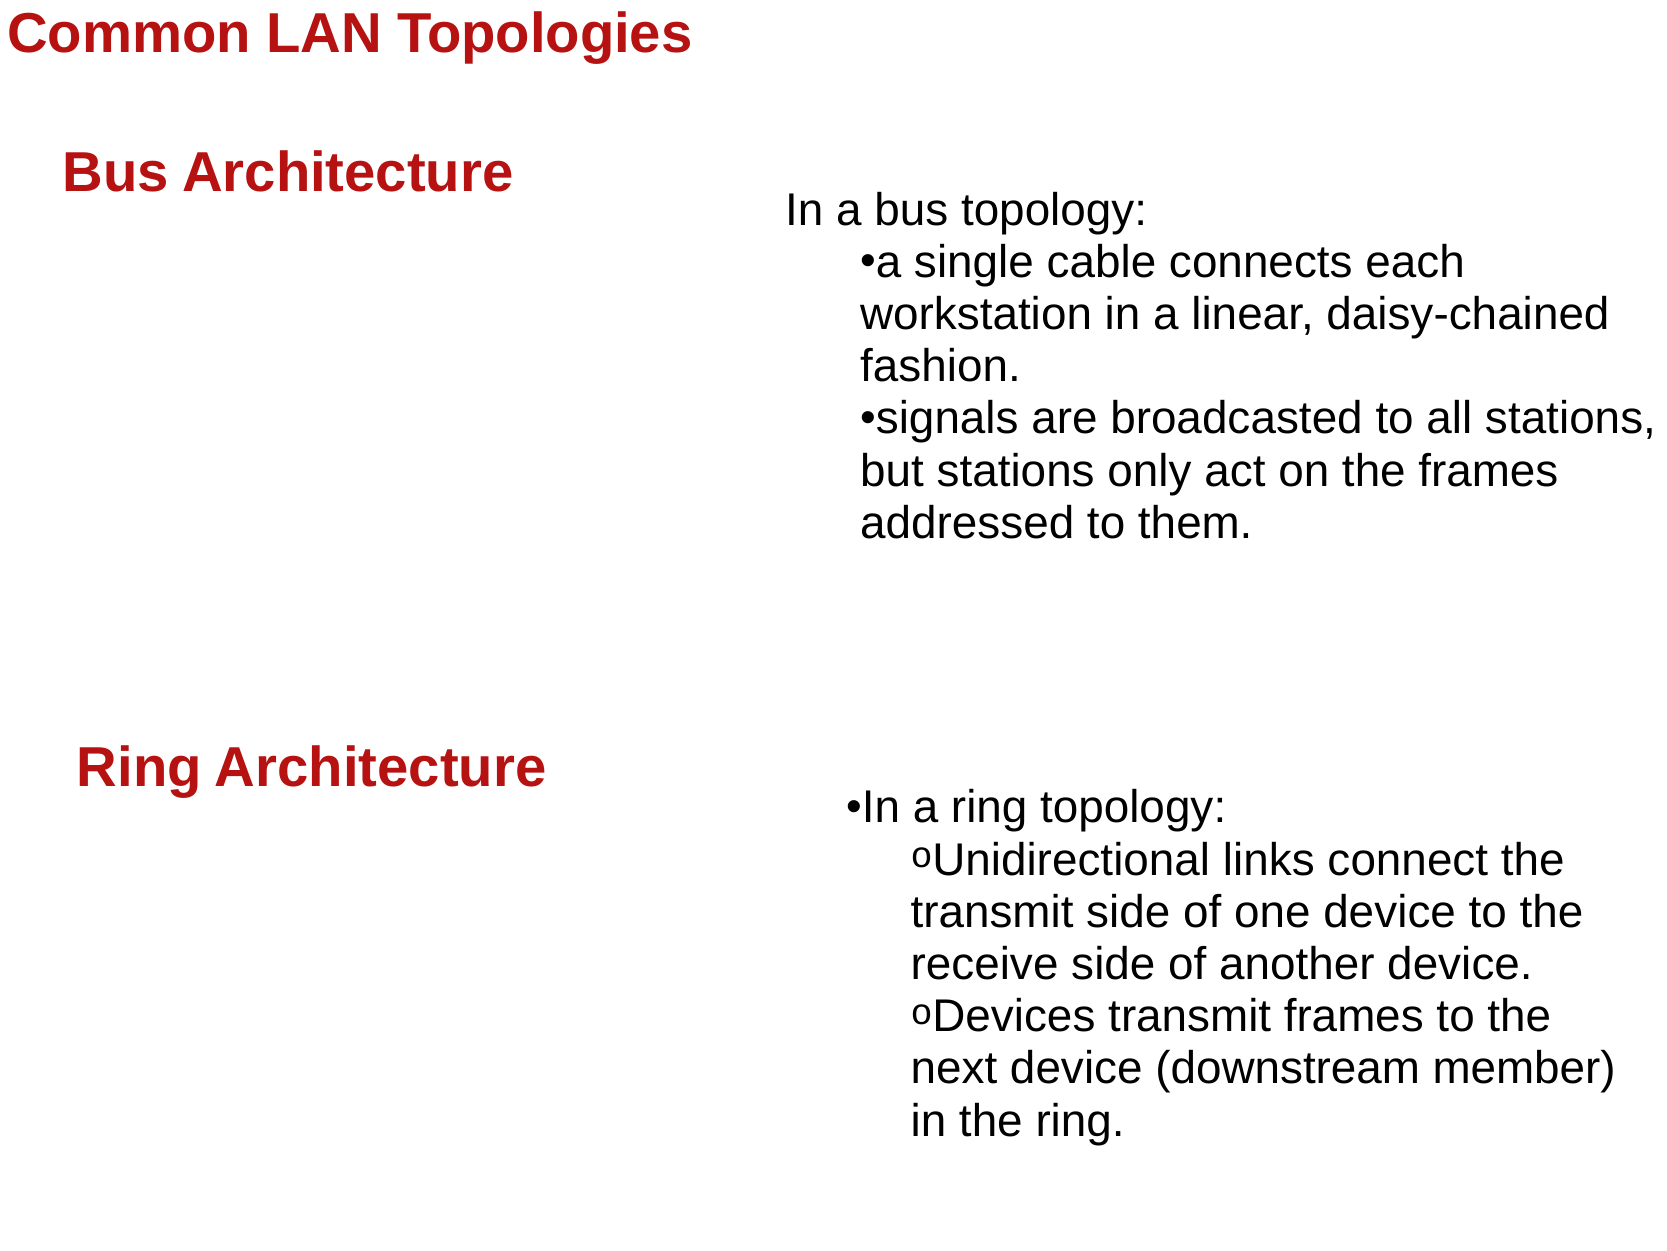

Common LAN Topologies
Bus Architecture
In a bus topology:
a single cable connects each workstation in a linear, daisy-chained fashion.
signals are broadcasted to all stations, but stations only act on the frames addressed to them.
Ring Architecture
In a ring topology:
Unidirectional links connect the transmit side of one device to the receive side of another device.
Devices transmit frames to the next device (downstream member) in the ring.